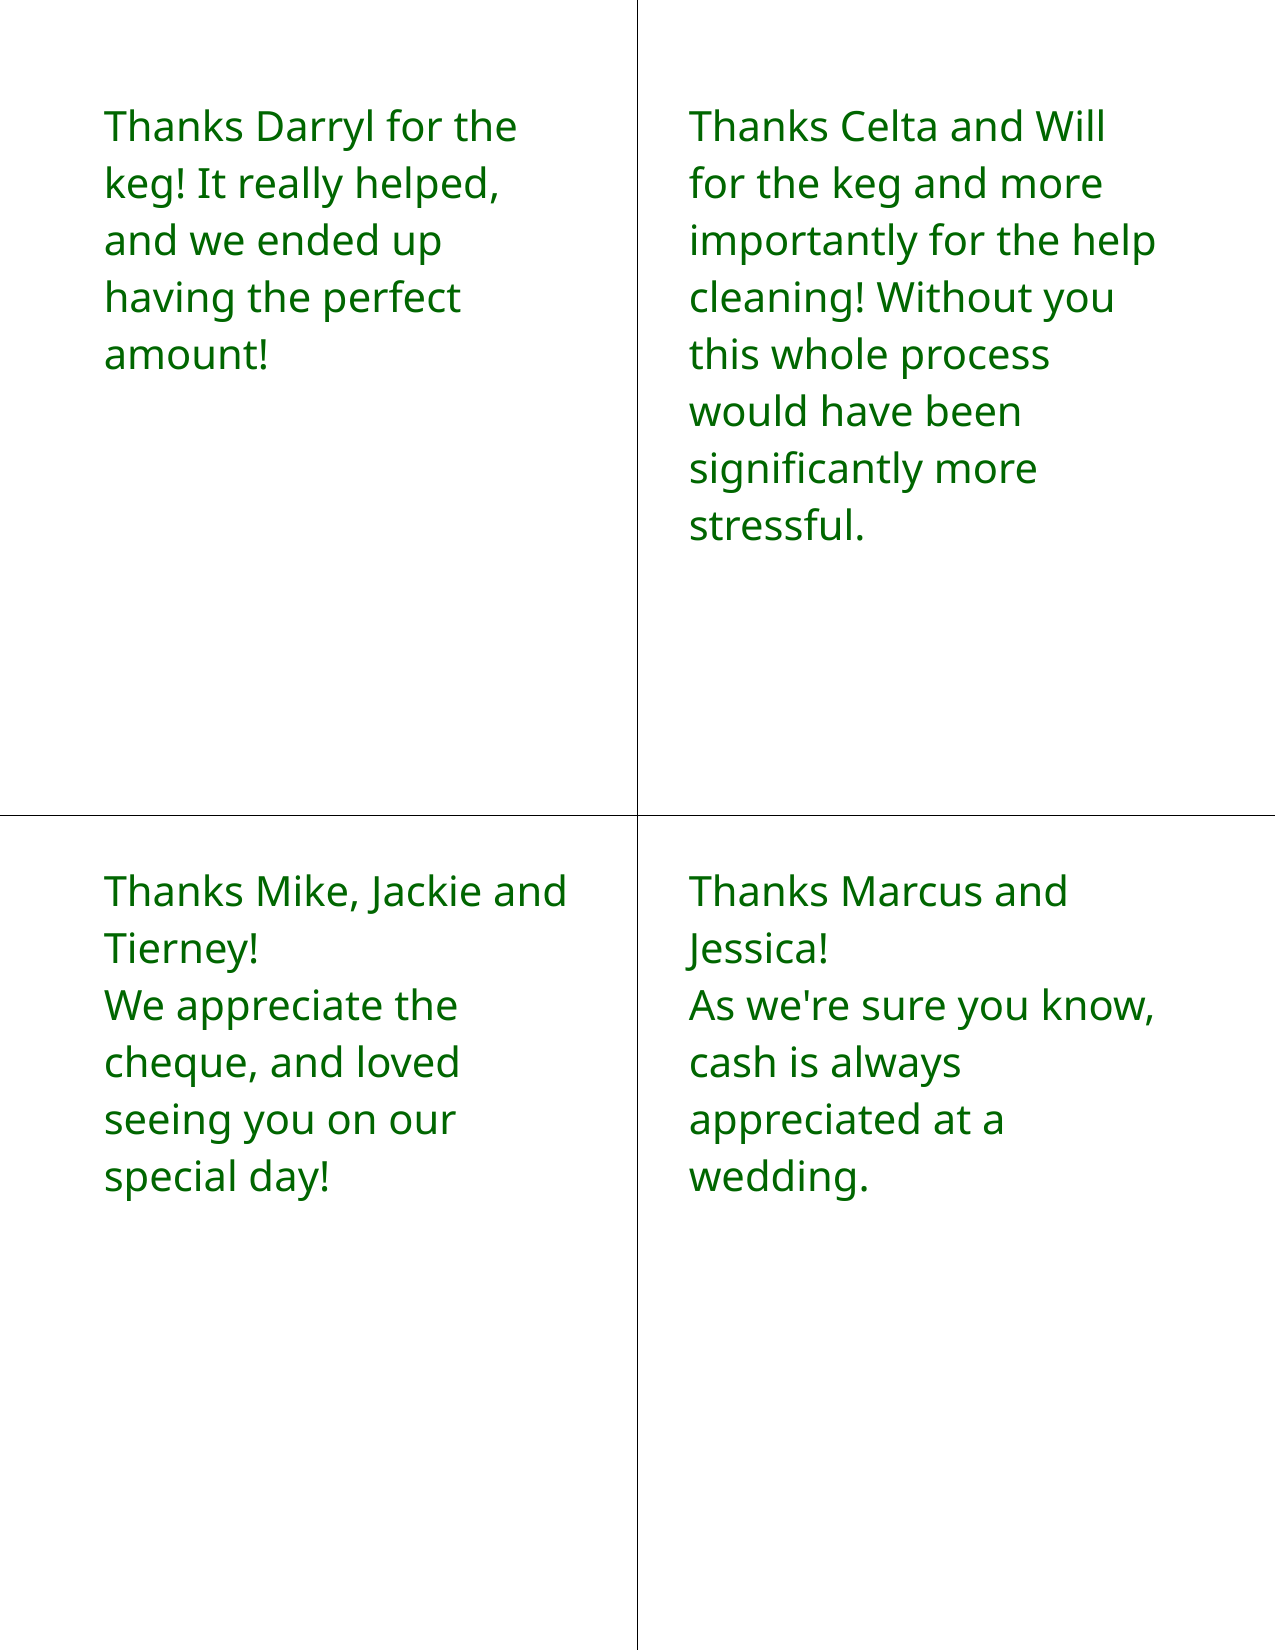

Thanks Darryl for the keg! It really helped, and we ended up having the perfect amount!
Thanks Celta and Will for the keg and more importantly for the help cleaning! Without you this whole process would have been significantly more stressful.
Thanks Mike, Jackie and Tierney!
We appreciate the cheque, and loved seeing you on our special day!
Thanks Marcus and Jessica!
As we're sure you know, cash is always appreciated at a wedding.